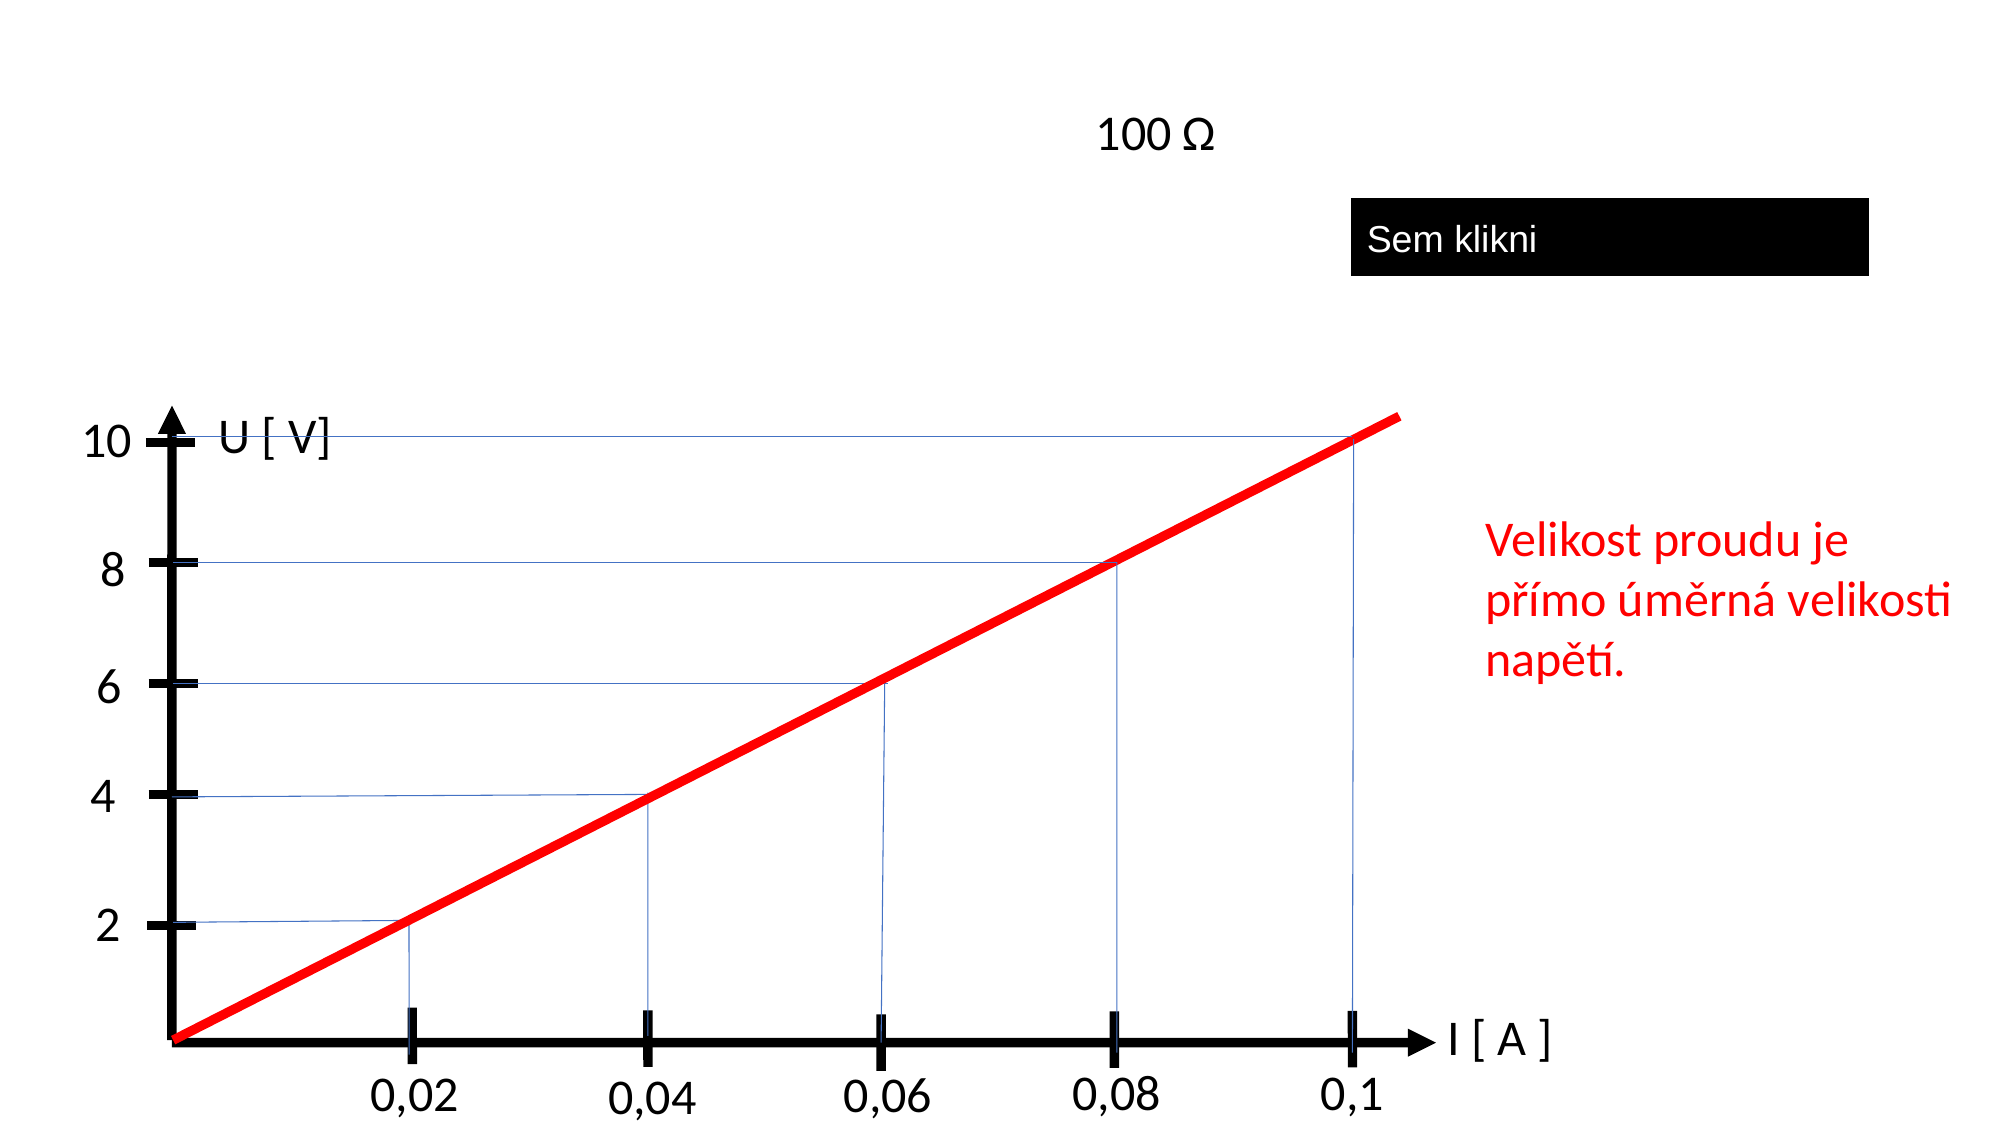

#
100 Ω
Sem klikni
U [ V]
10
Velikost proudu je
přímo úměrná velikosti
napětí.
8
6
4
2
I [ A ]
0,08
0,1
0,02
0,06
0,04